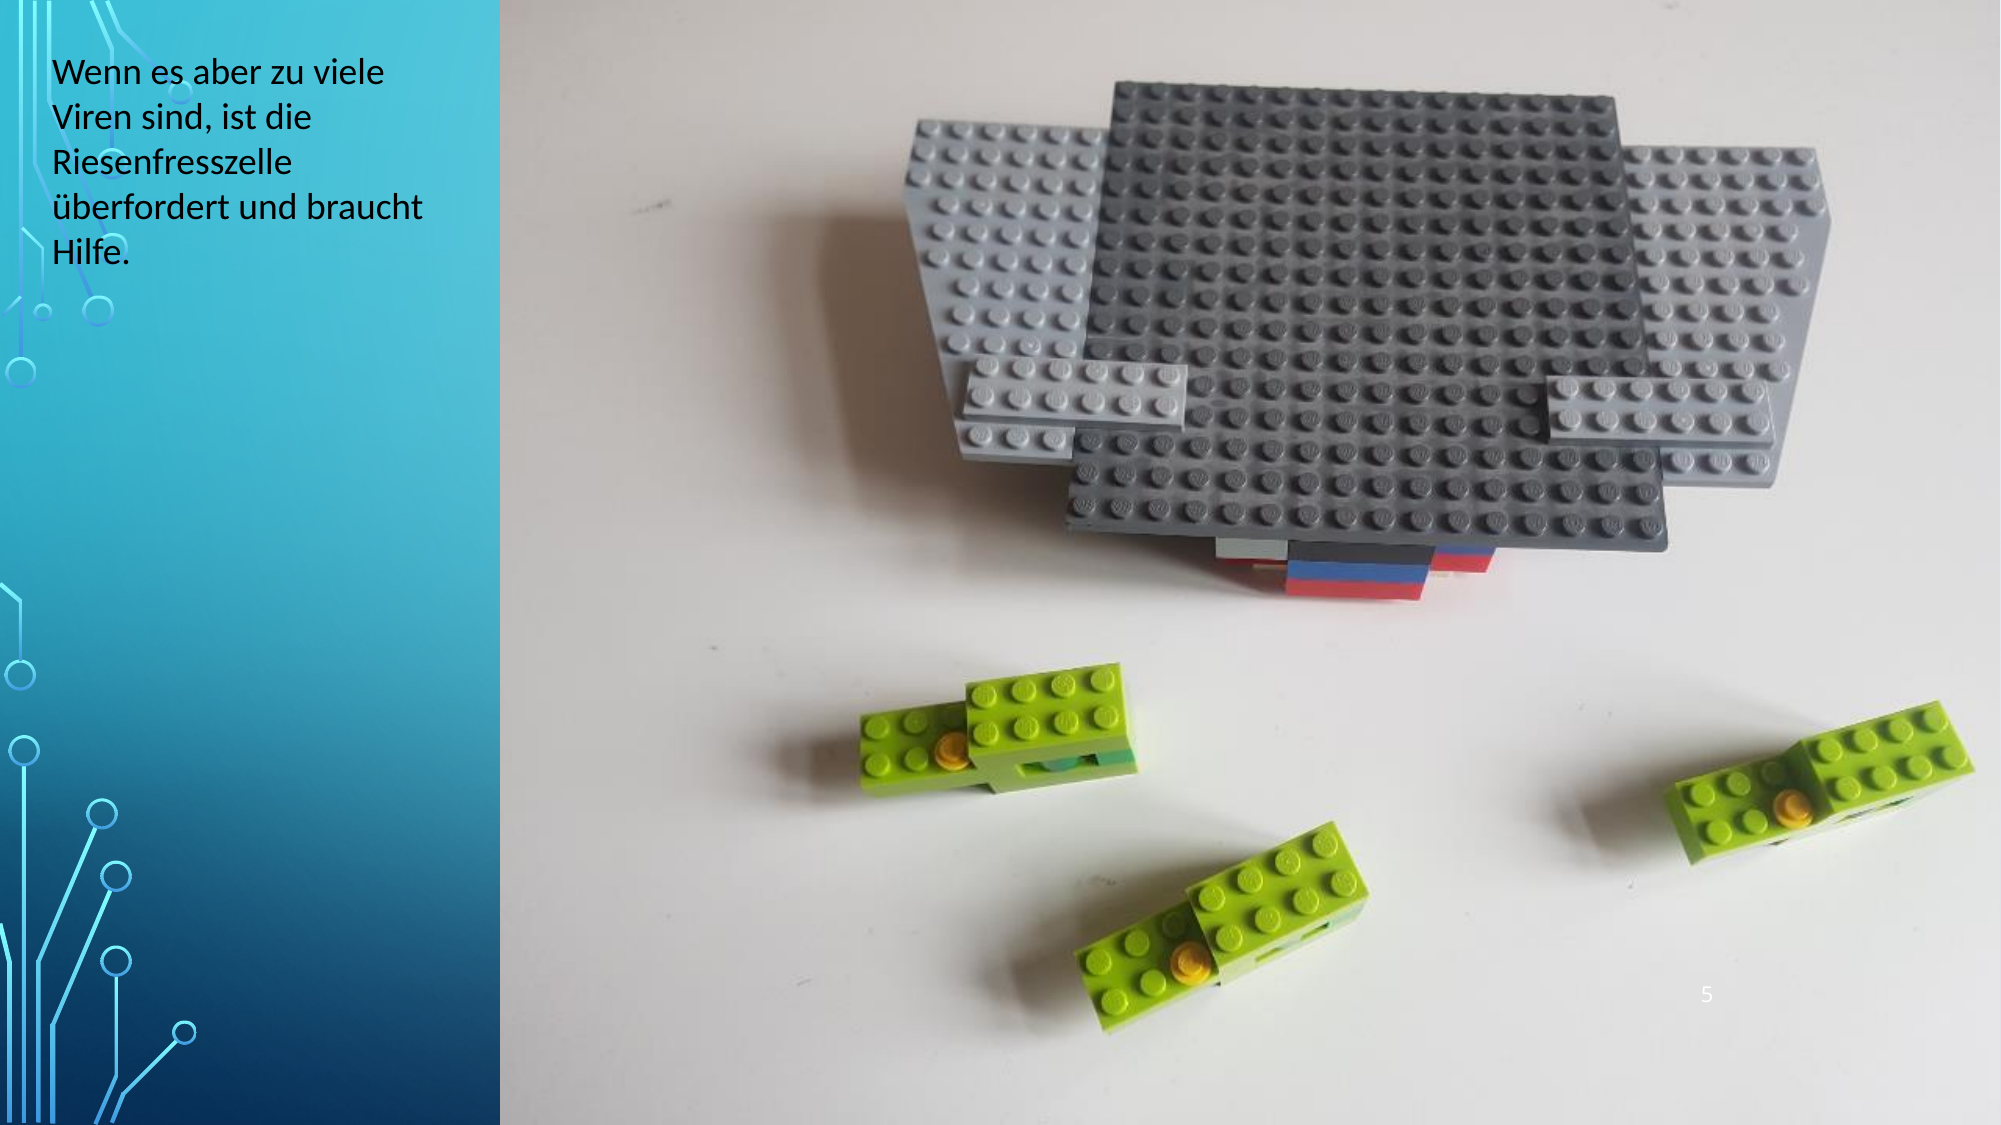

Wenn es aber zu viele Viren sind, ist die Riesenfresszelle überfordert und braucht Hilfe.